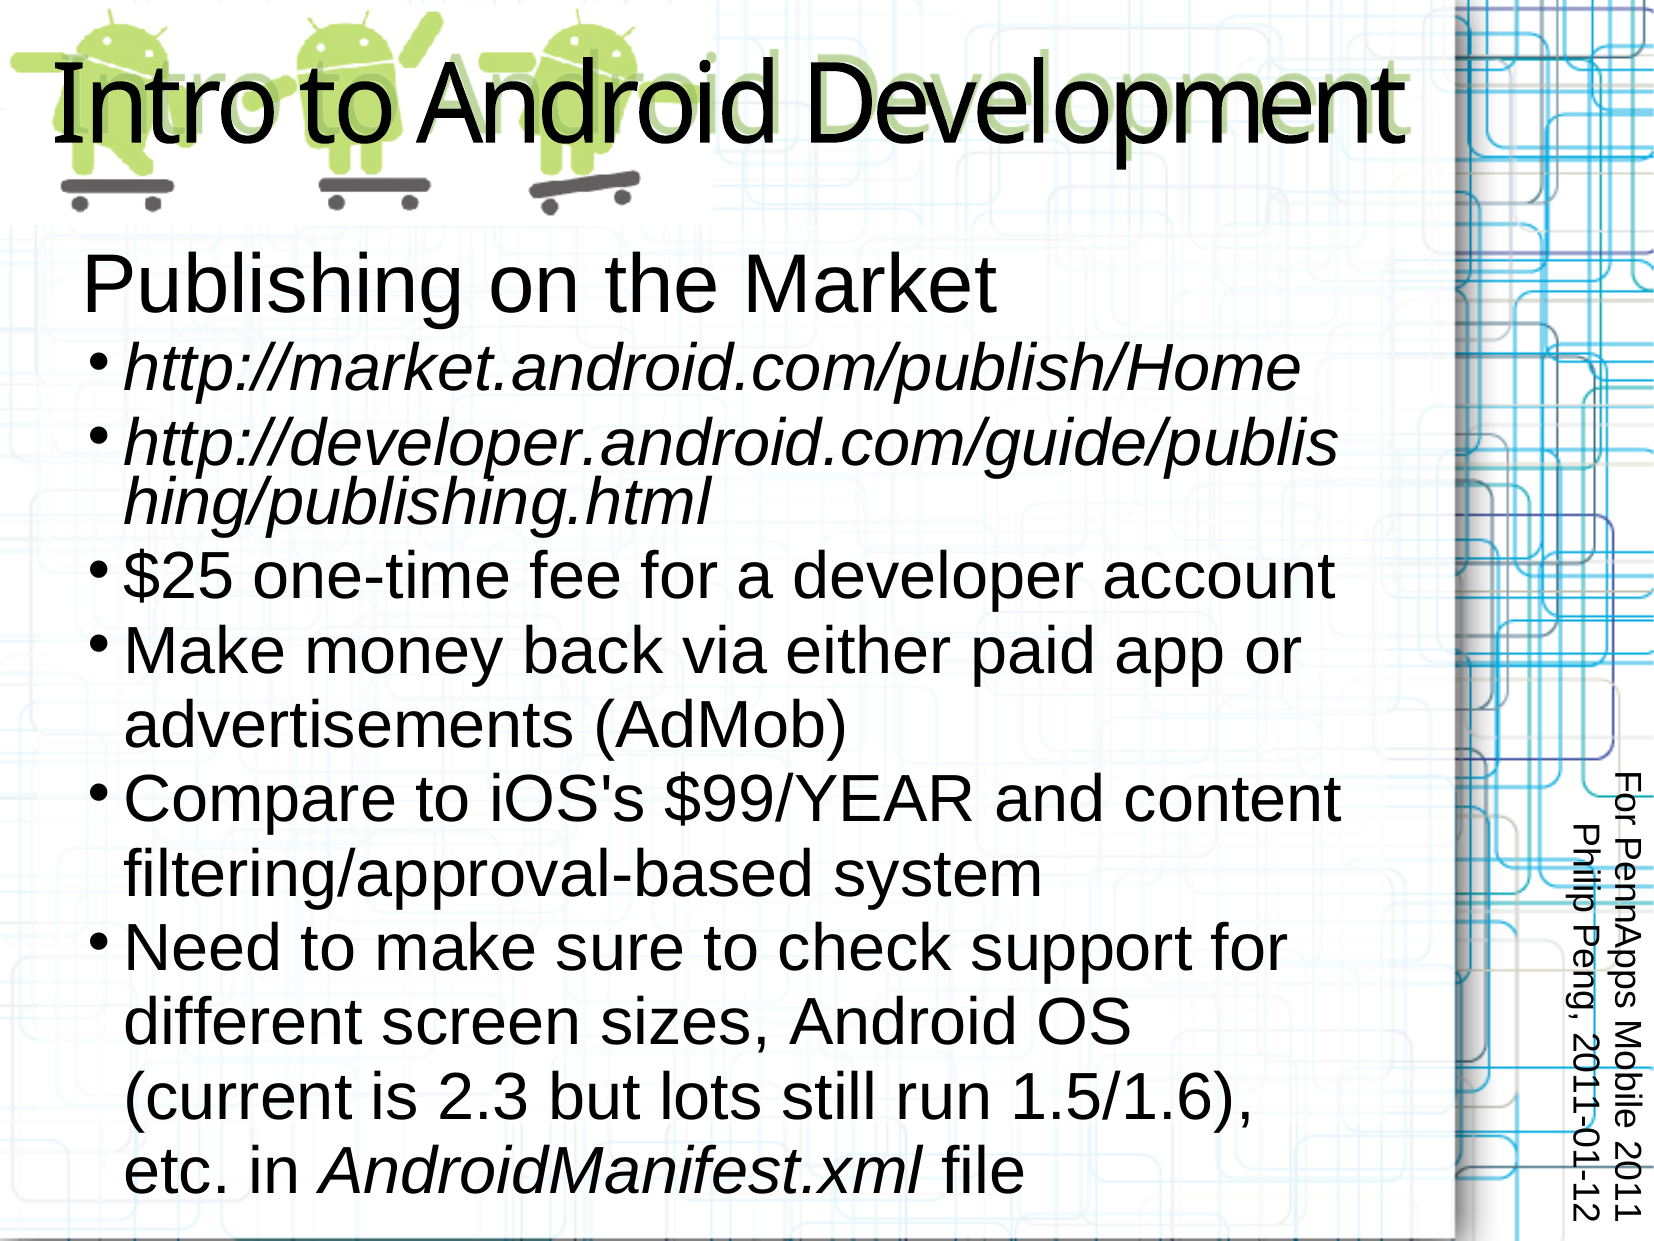

Intro to Android Development
Publishing on the Market
http://market.android.com/publish/Home
http://developer.android.com/guide/publishing/publishing.html
$25 one-time fee for a developer account
Make money back via either paid app or advertisements (AdMob)
Compare to iOS's $99/YEAR and content filtering/approval-based system
Need to make sure to check support for different screen sizes, Android OS (current is 2.3 but lots still run 1.5/1.6), etc. in AndroidManifest.xml file
For PennApps Mobile 2011
Philip Peng, 2011-01-12